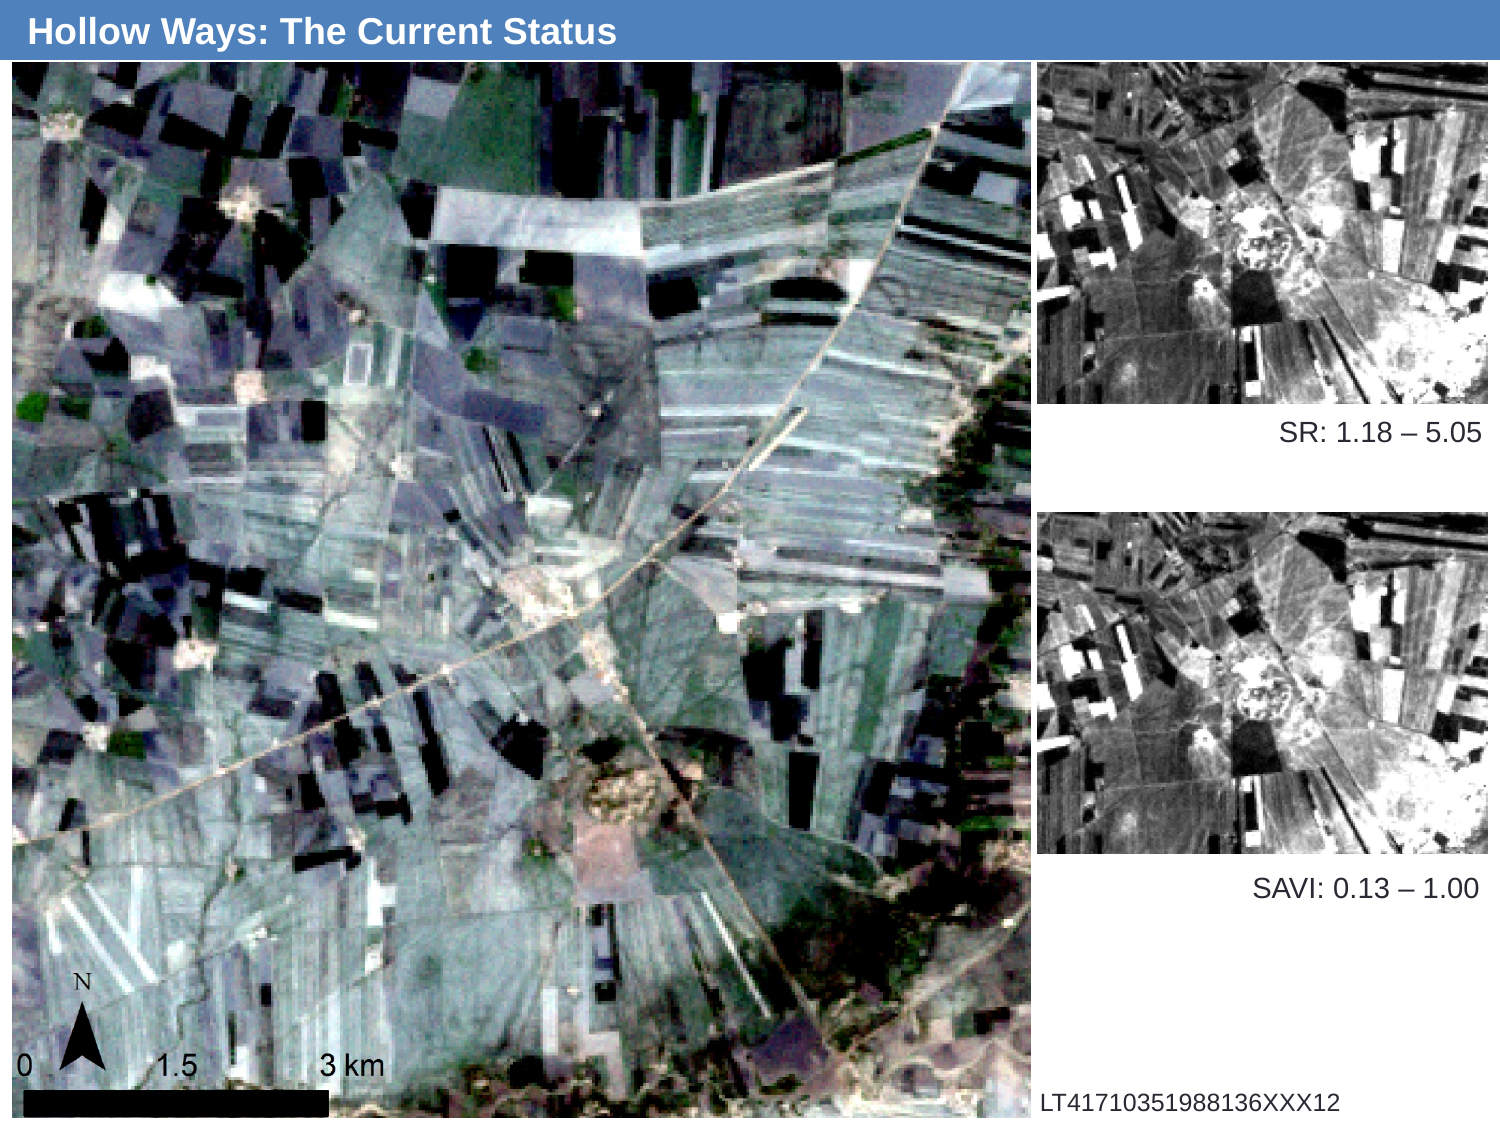

Hollow Ways: The Current Status
SR: 1.18 – 5.05
SAVI: 0.13 – 1.00
LT41710351988136XXX12